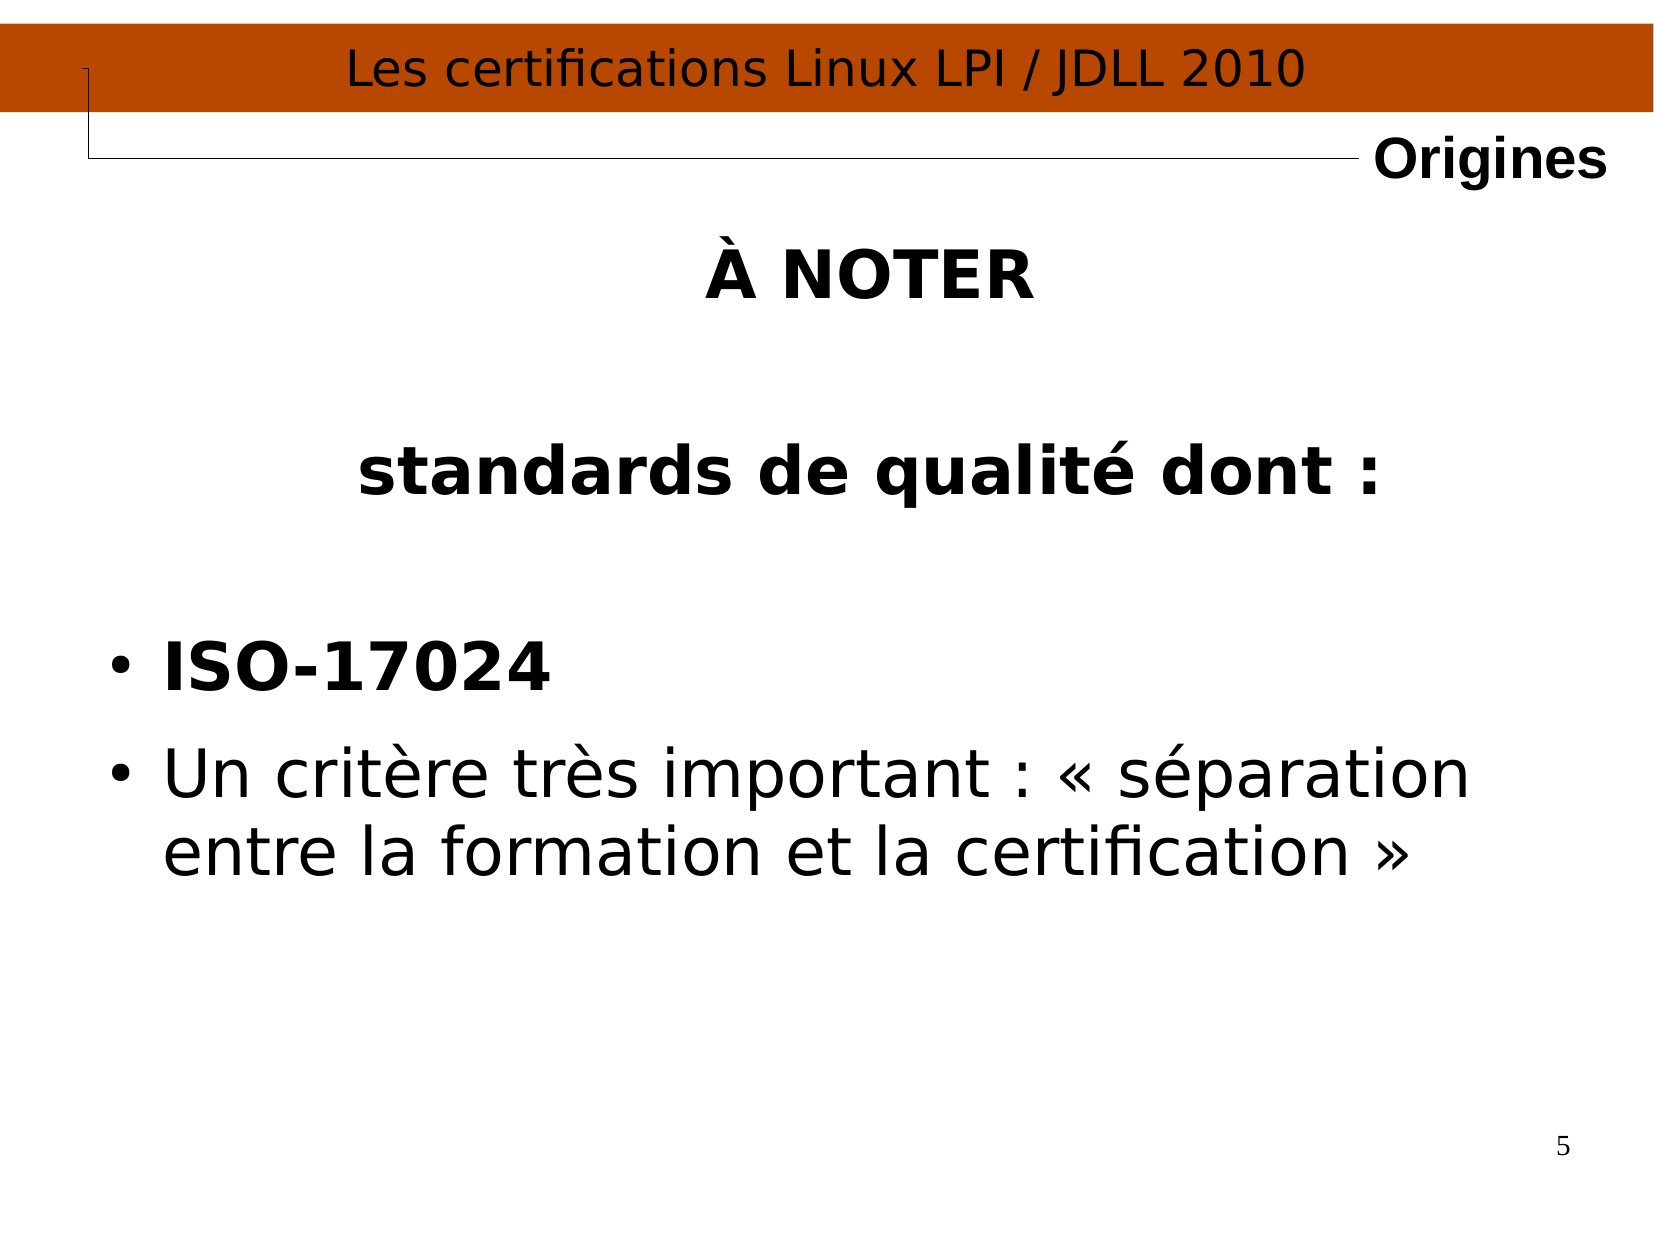

# Les certifications Linux LPI / JDLL 2010
Origines
À NOTER
standards de qualité dont :
ISO-17024
Un critère très important : « séparation entre la formation et la certification »
5